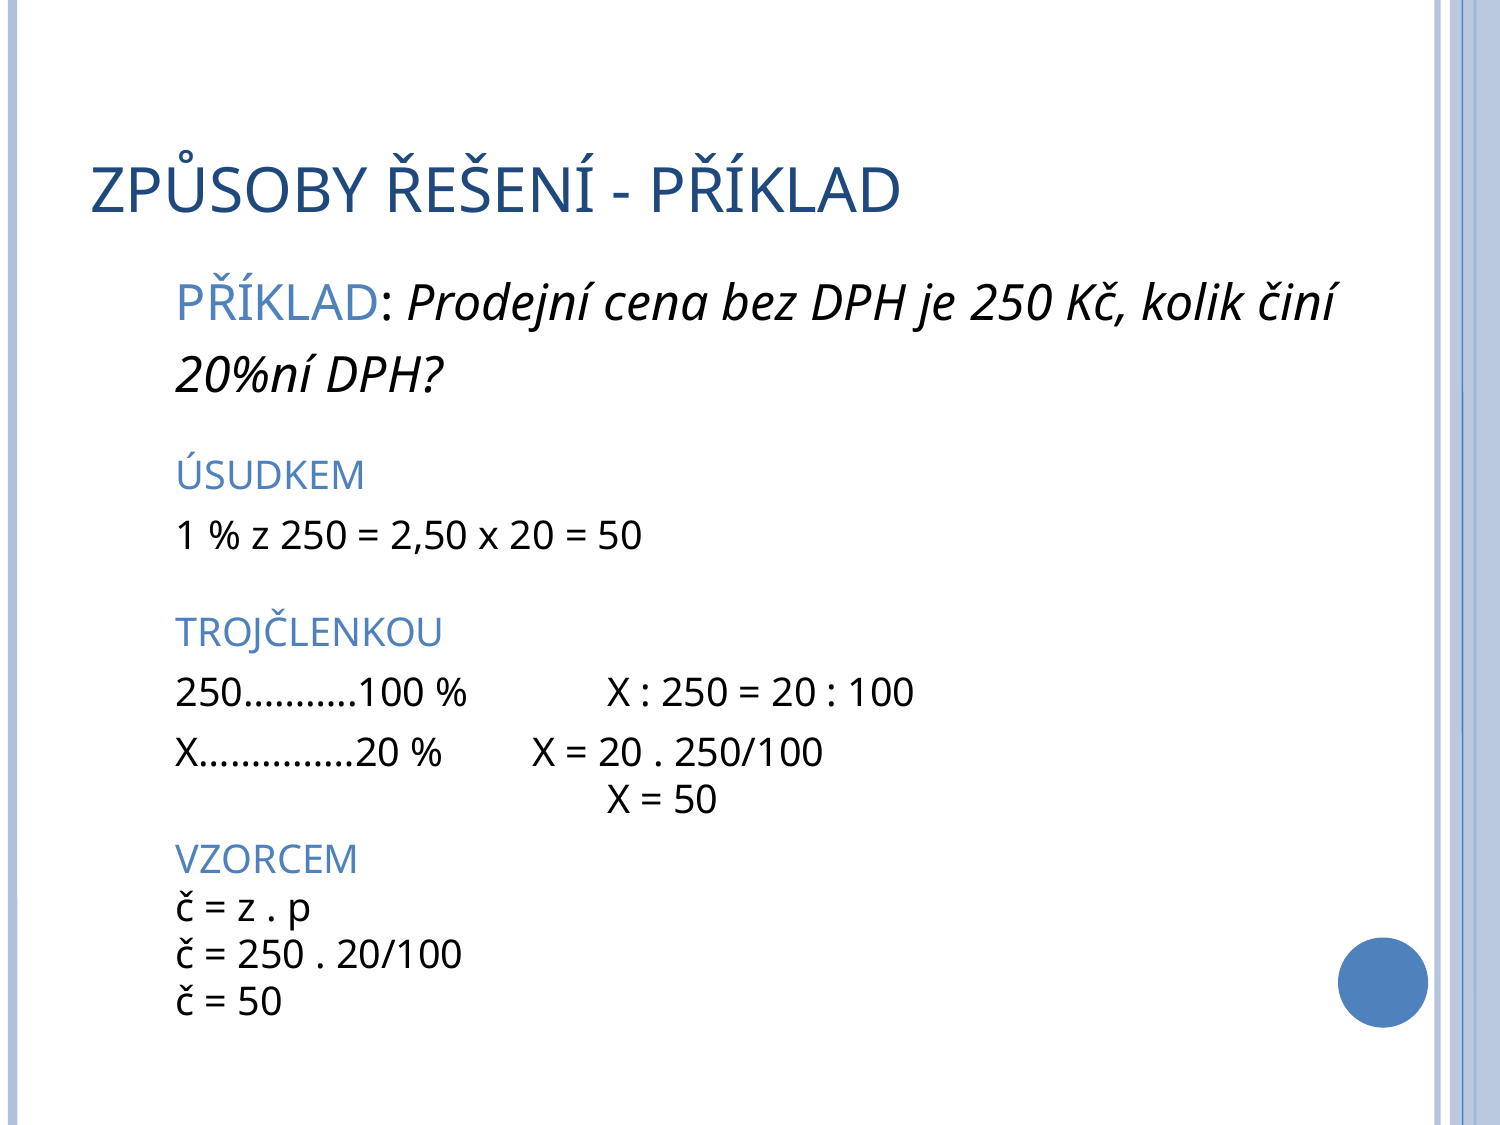

# Způsoby řešení - příklad
PŘÍKLAD: Prodejní cena bez DPH je 250 Kč, kolik činí
20%ní DPH?
ÚSUDKEM
1 % z 250 = 2,50 x 20 = 50
TROJČLENKOU
250………..100 % 		X : 250 = 20 : 100
X……………20 %	 	X = 20 . 250/100
					X = 50
VZORCEM
č = z . p
č = 250 . 20/100
č = 50